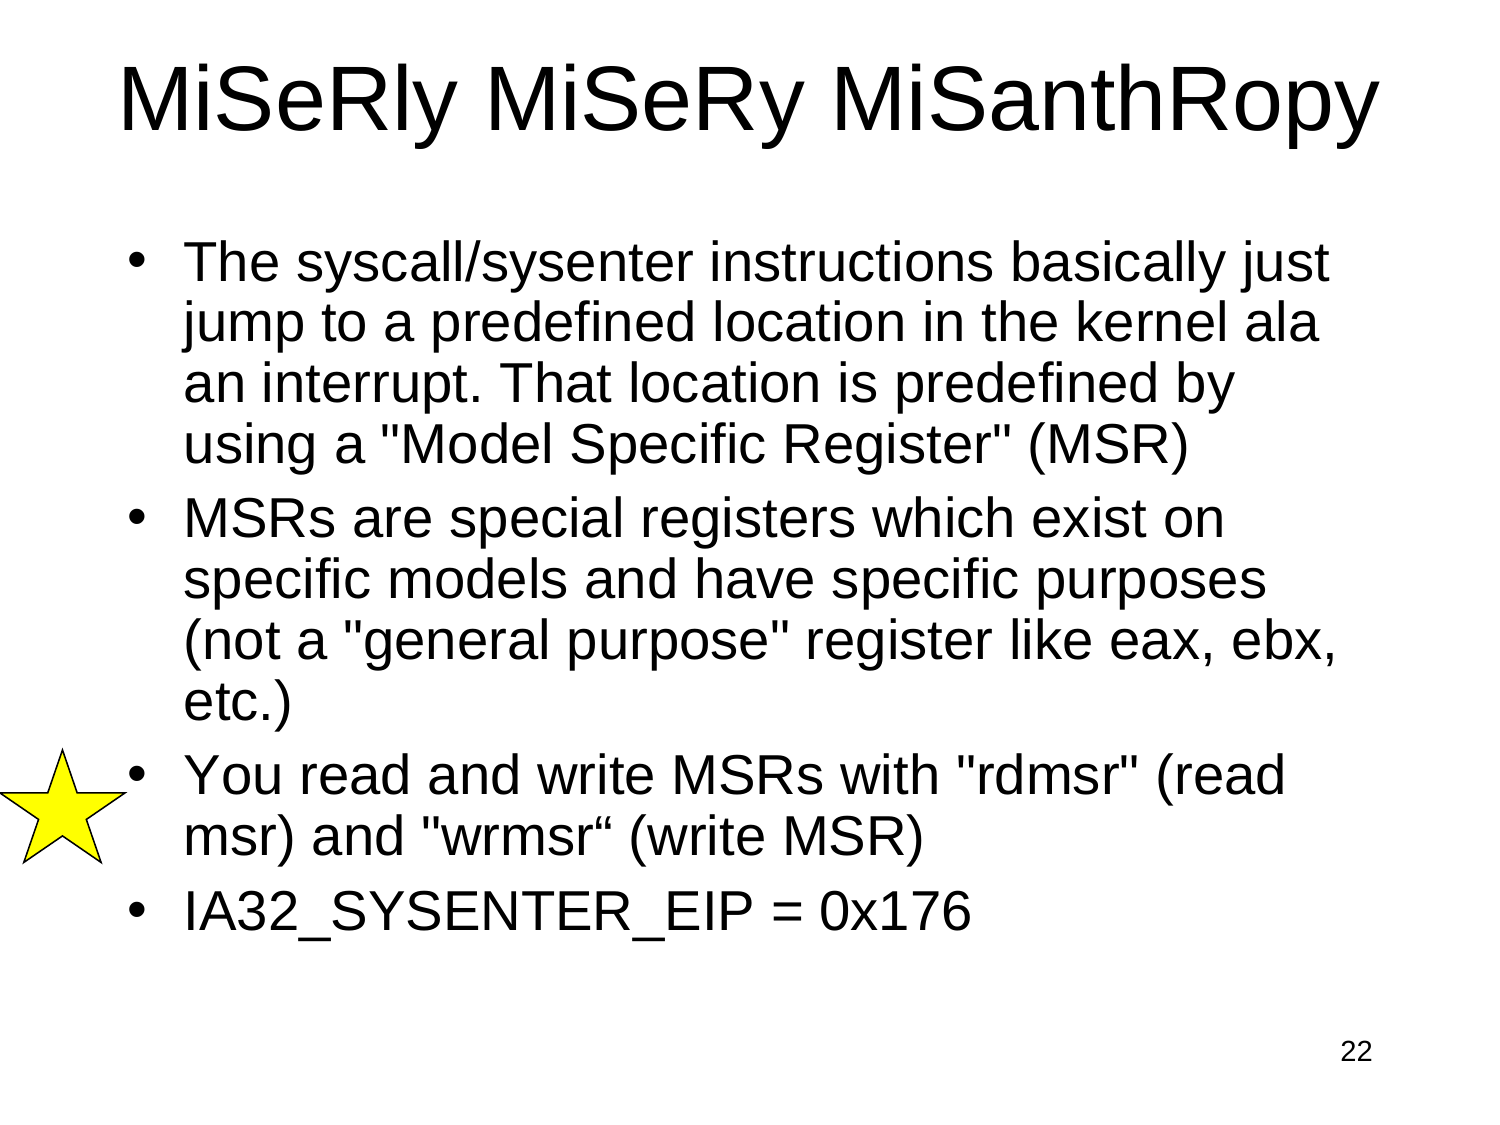

# MiSeRly MiSeRy MiSanthRopy
The syscall/sysenter instructions basically just jump to a predefined location in the kernel ala an interrupt. That location is predefined by using a "Model Specific Register" (MSR)
MSRs are special registers which exist on specific models and have specific purposes (not a "general purpose" register like eax, ebx, etc.)
You read and write MSRs with "rdmsr" (read msr) and "wrmsr“ (write MSR)
IA32_SYSENTER_EIP = 0x176